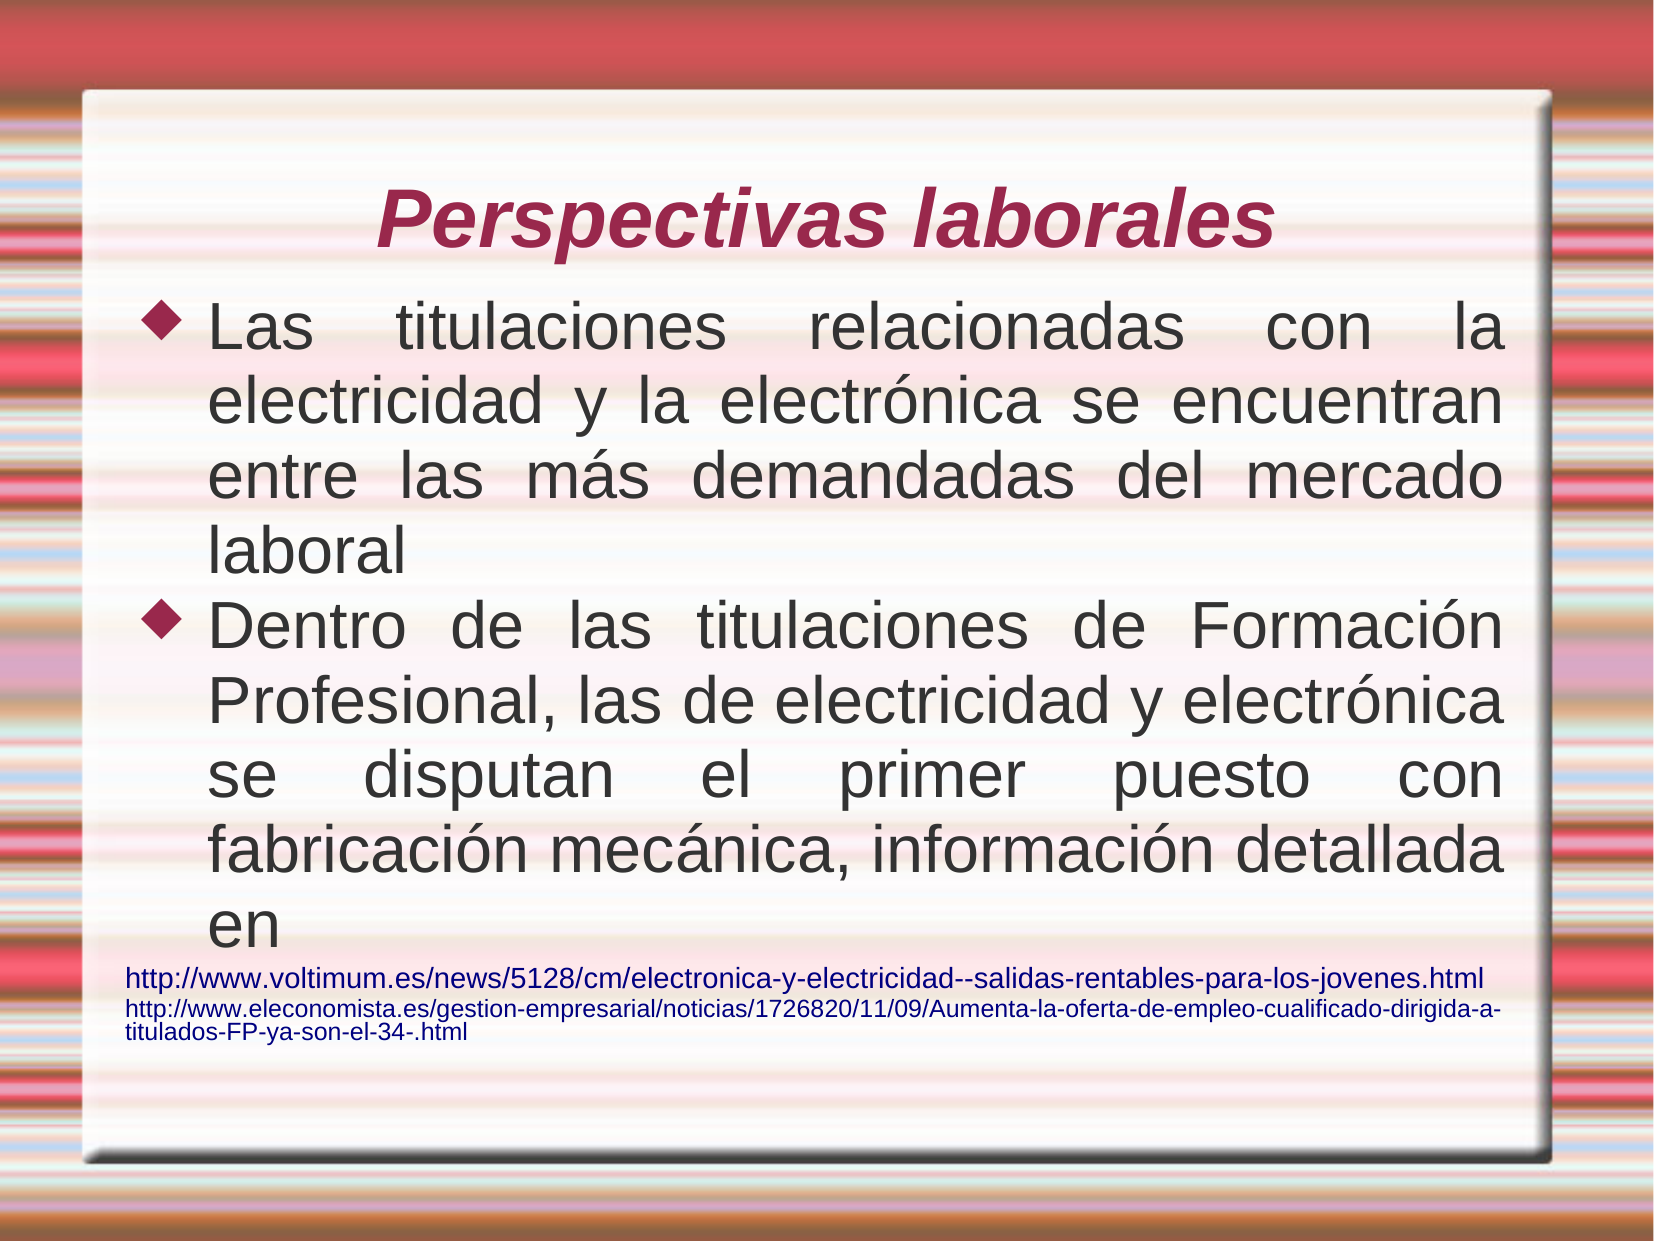

# Perspectivas laborales
Las titulaciones relacionadas con la electricidad y la electrónica se encuentran entre las más demandadas del mercado laboral
Dentro de las titulaciones de Formación Profesional, las de electricidad y electrónica se disputan el primer puesto con fabricación mecánica, información detallada en
http://www.voltimum.es/news/5128/cm/electronica-y-electricidad--salidas-rentables-para-los-jovenes.html
http://www.eleconomista.es/gestion-empresarial/noticias/1726820/11/09/Aumenta-la-oferta-de-empleo-cualificado-dirigida-a-titulados-FP-ya-son-el-34-.html